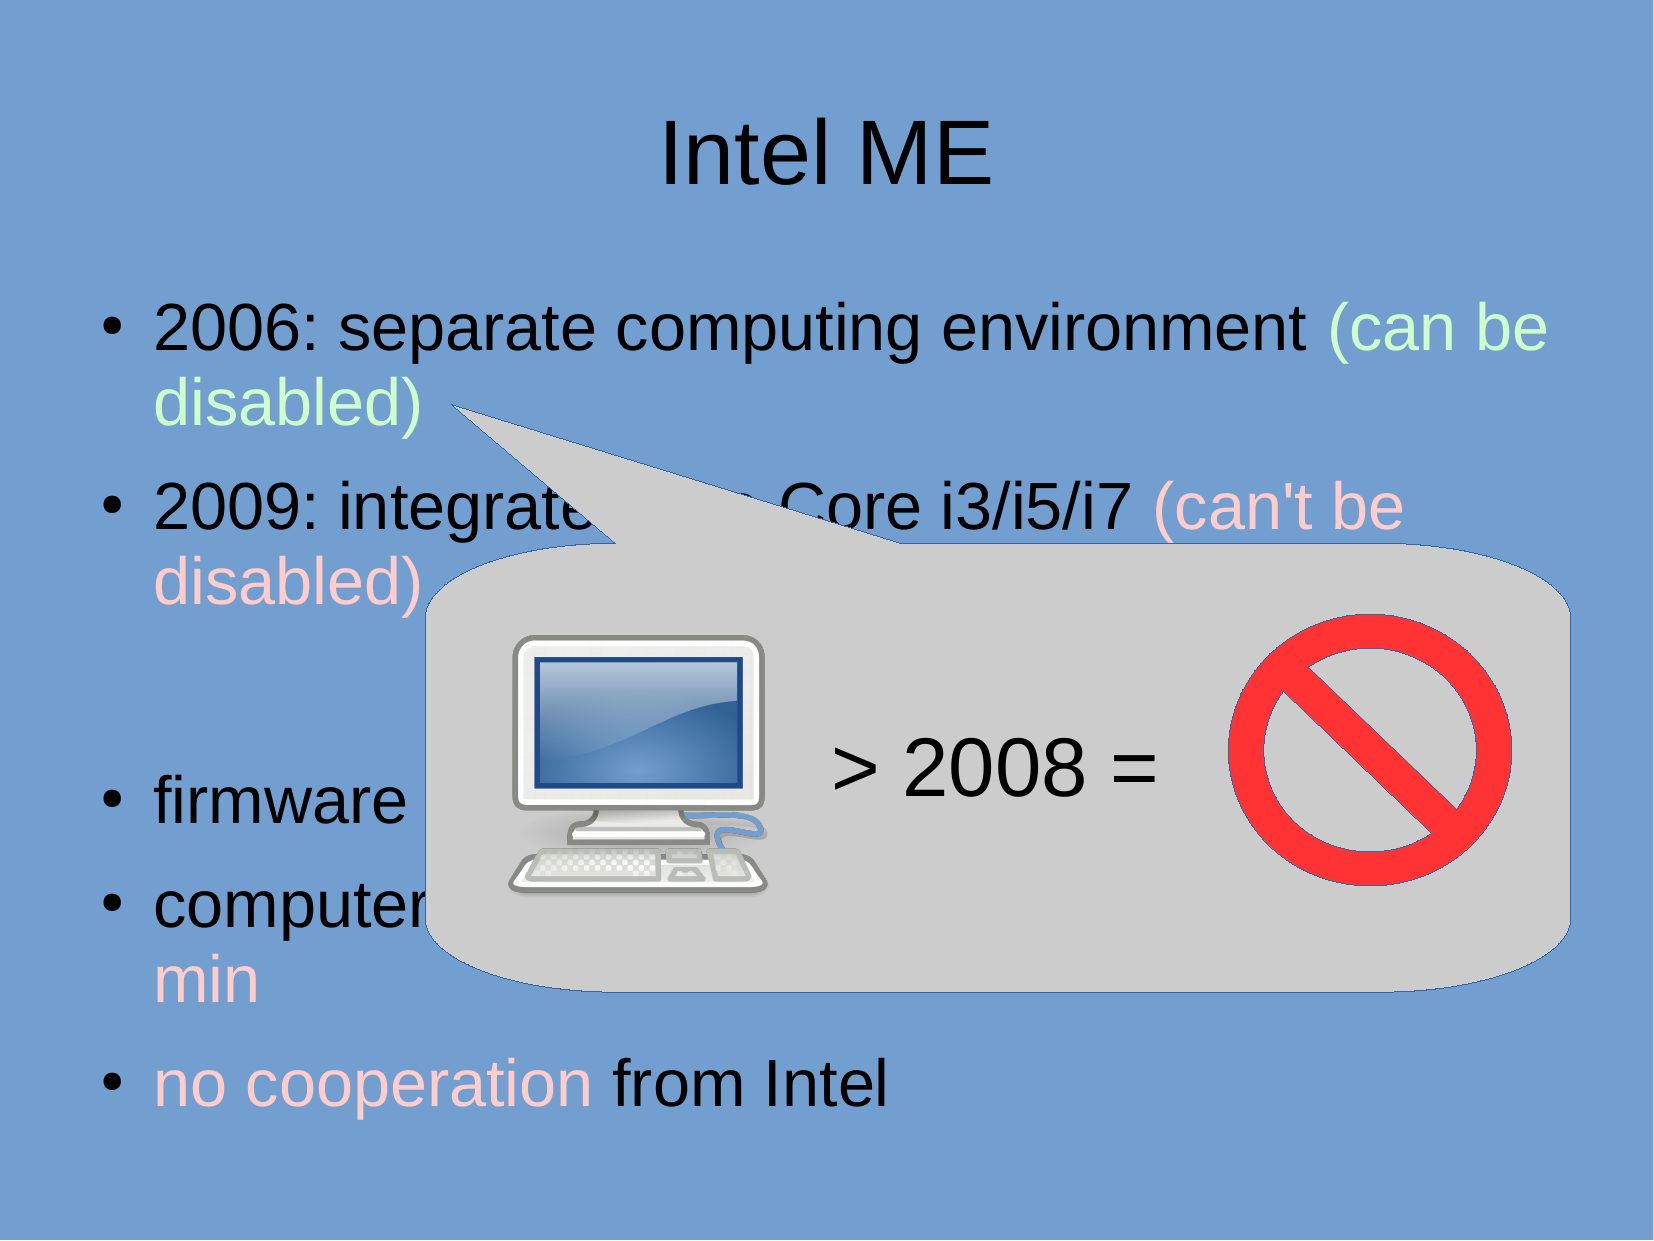

# Intel ME
2006: separate computing environment (can be disabled)
2009: integrated into Core i3/i5/i7 (can't be disabled)
 > 2008 =
firmware cryptographically signed
computer doesn't boot / shuts down after 30 min
no cooperation from Intel